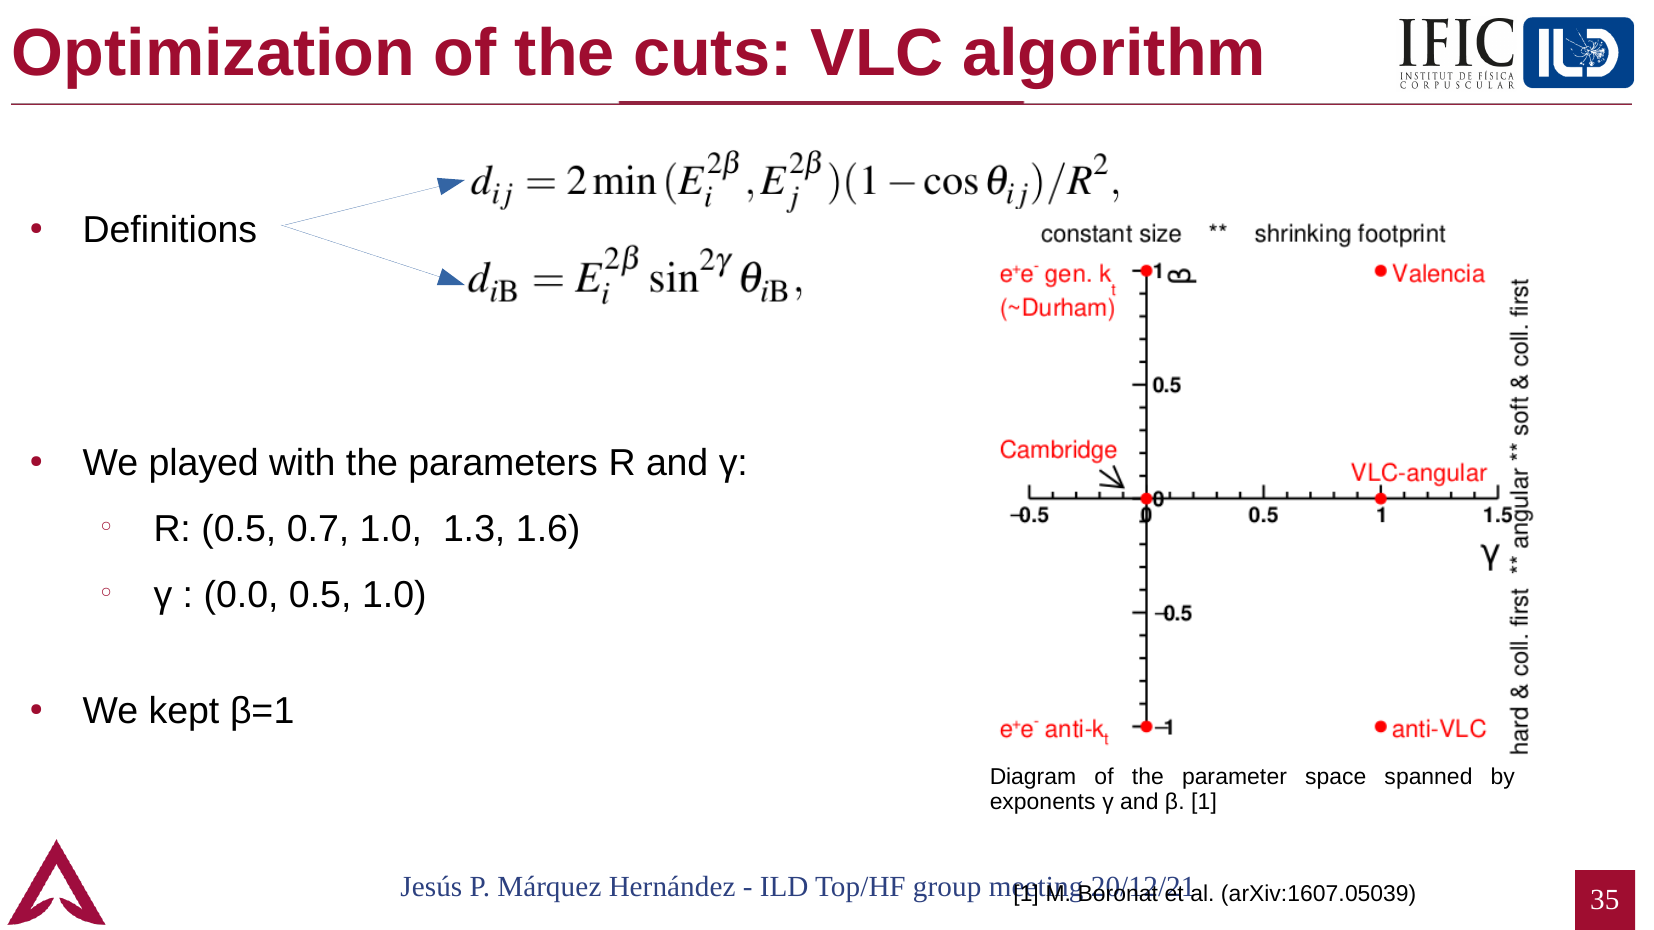

# Optimization of the cuts: VLC algorithm
Definitions
We played with the parameters R and γ:
R: (0.5, 0.7, 1.0, 1.3, 1.6)
γ : (0.0, 0.5, 1.0)
We kept β=1
Diagram of the parameter space spanned by exponents γ and β. [1]
35
[1] M. Boronat et al. (arXiv:1607.05039)